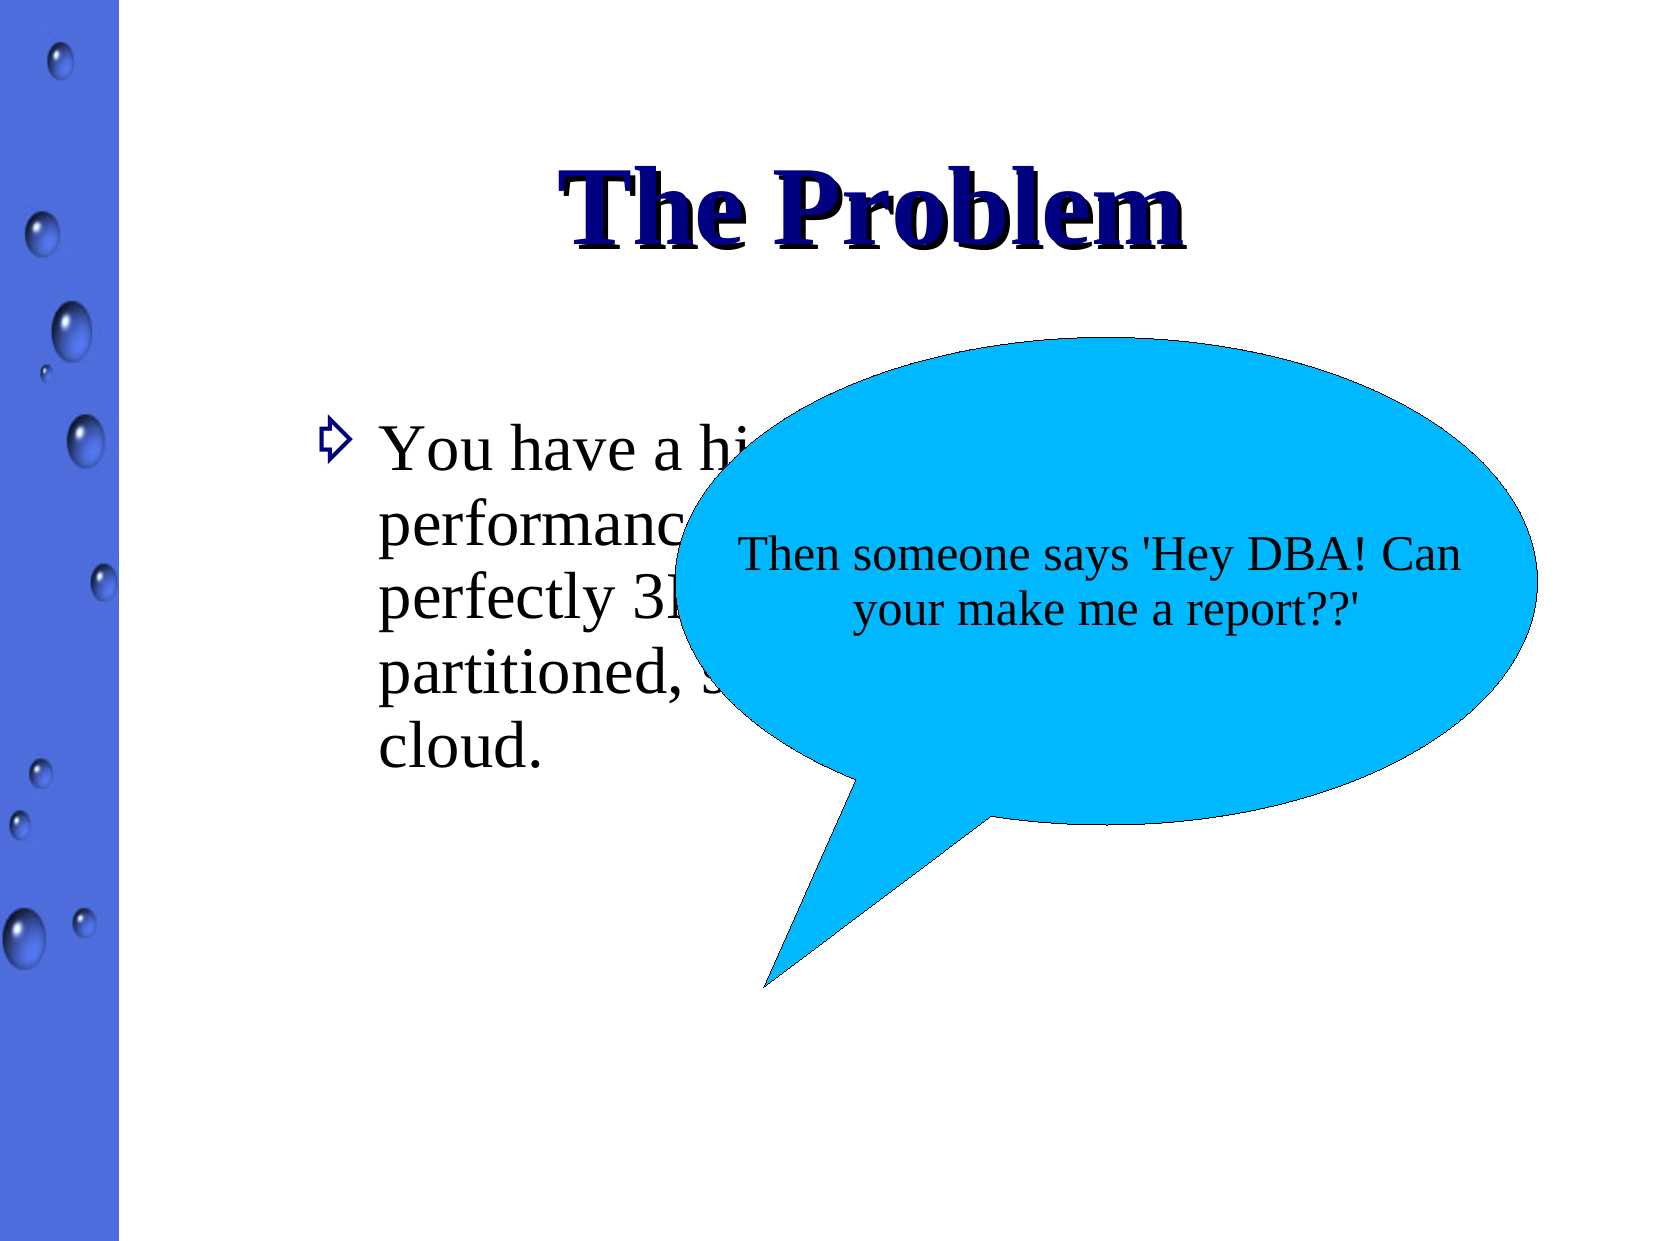

# The Problem
Then someone says 'Hey DBA! Can
your make me a report??'
You have a highly available, high performance MySQL instances that are all perfectly 3NF-ed, sharded, replicated, partitioned, scaled, hadooped, and/or in a cloud.